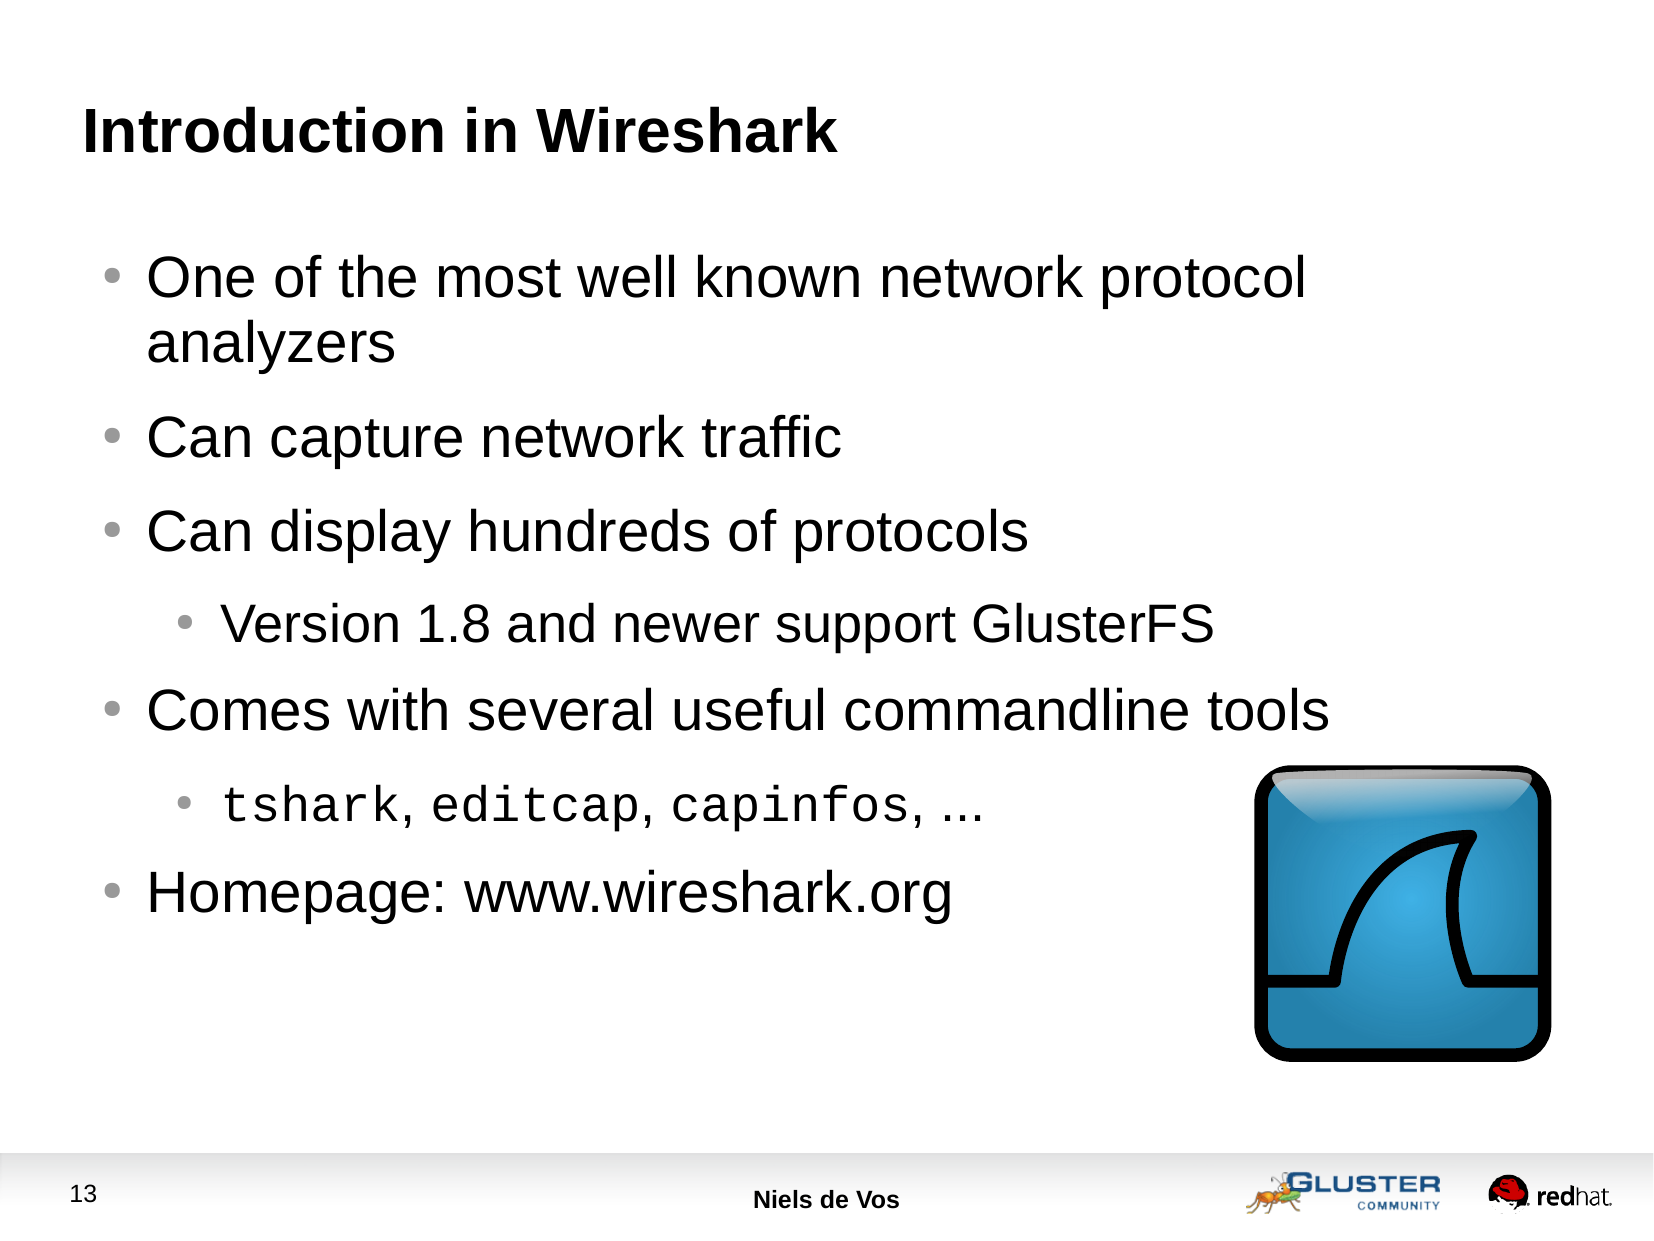

# Introduction in Wireshark
One of the most well known network protocol analyzers
Can capture network traffic
Can display hundreds of protocols
Version 1.8 and newer support GlusterFS
Comes with several useful commandline tools
tshark, editcap, capinfos, ...
Homepage: www.wireshark.org